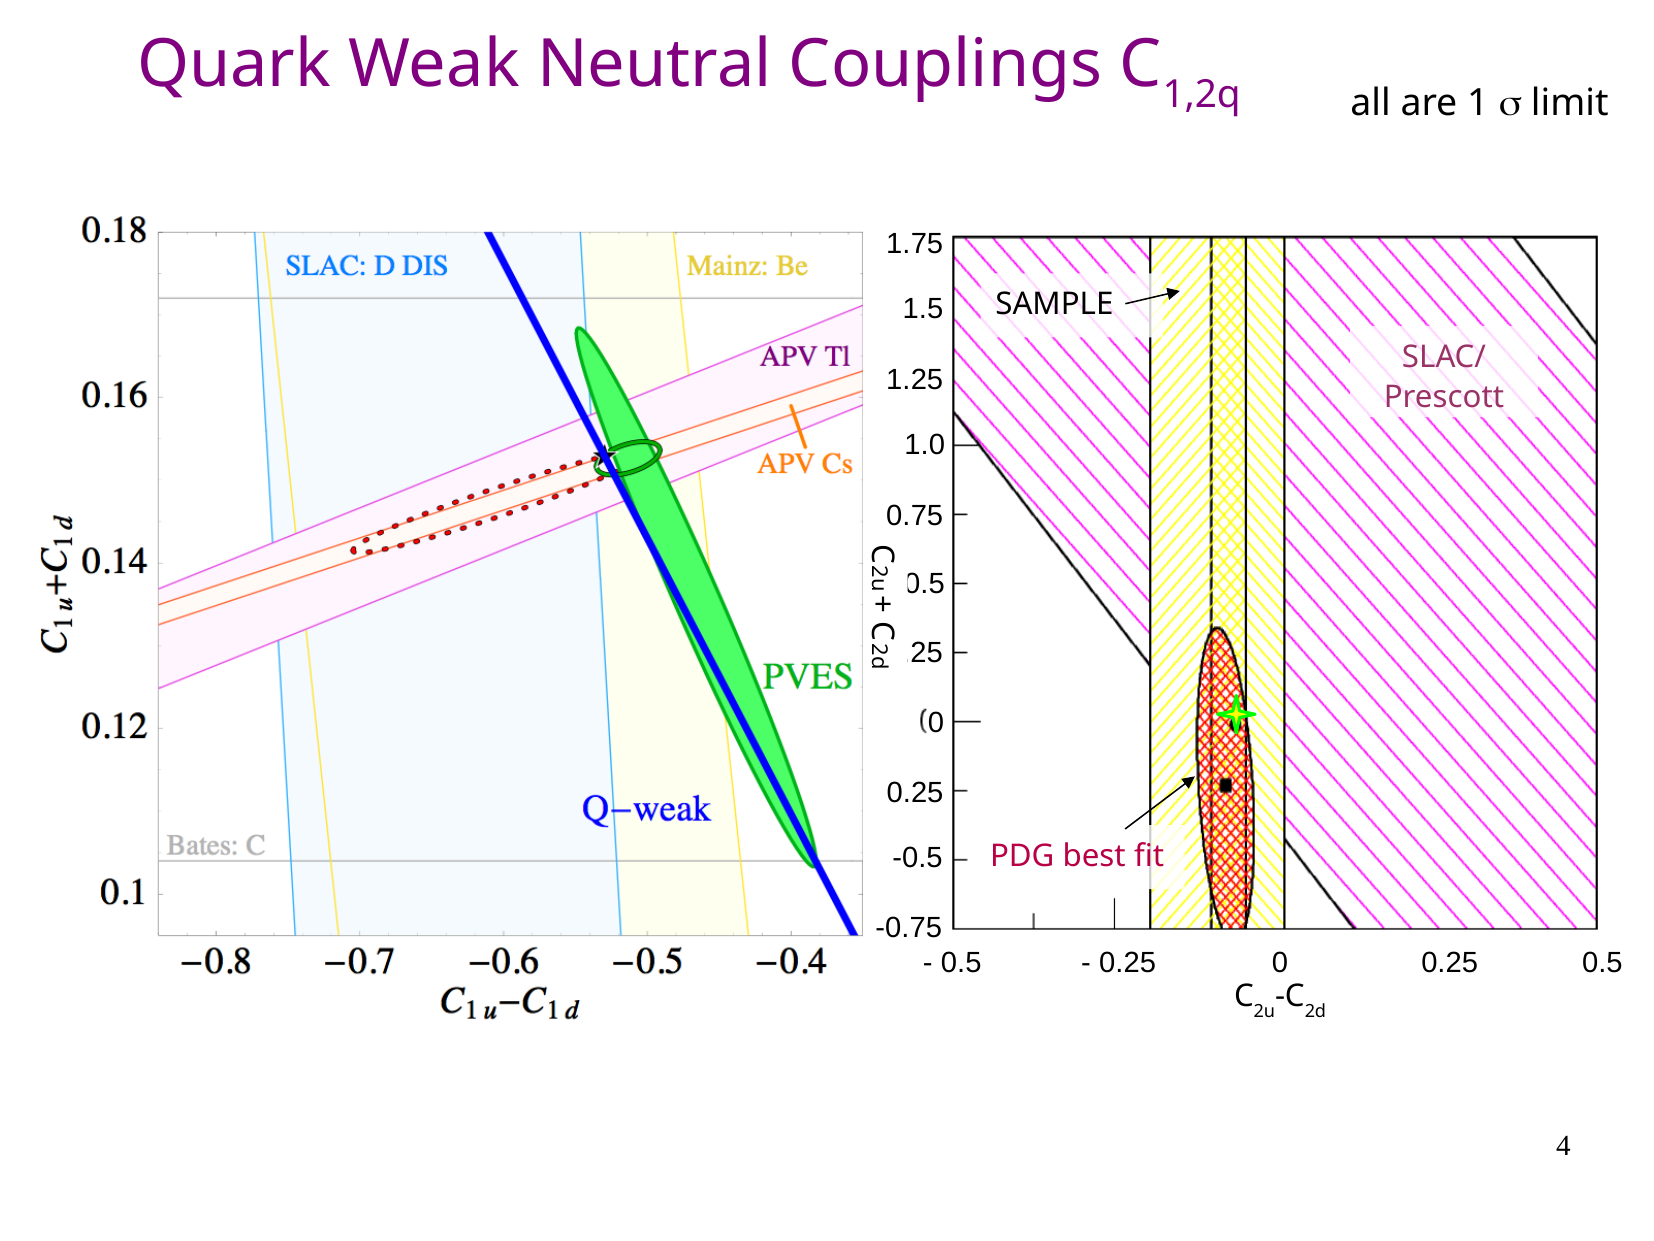

Quark Weak Neutral Couplings C1,2q
all are 1  limit
1.75
1.5
1.25
1.0
0.75
0.5
0.25
0
0.25
-0.5
-0.75
C2u + C2d
- 0.5
- 0.25
0
0.25
0.5
C2u-C2d
SAMPLE
SLAC/ Prescott
PDG best fit
4